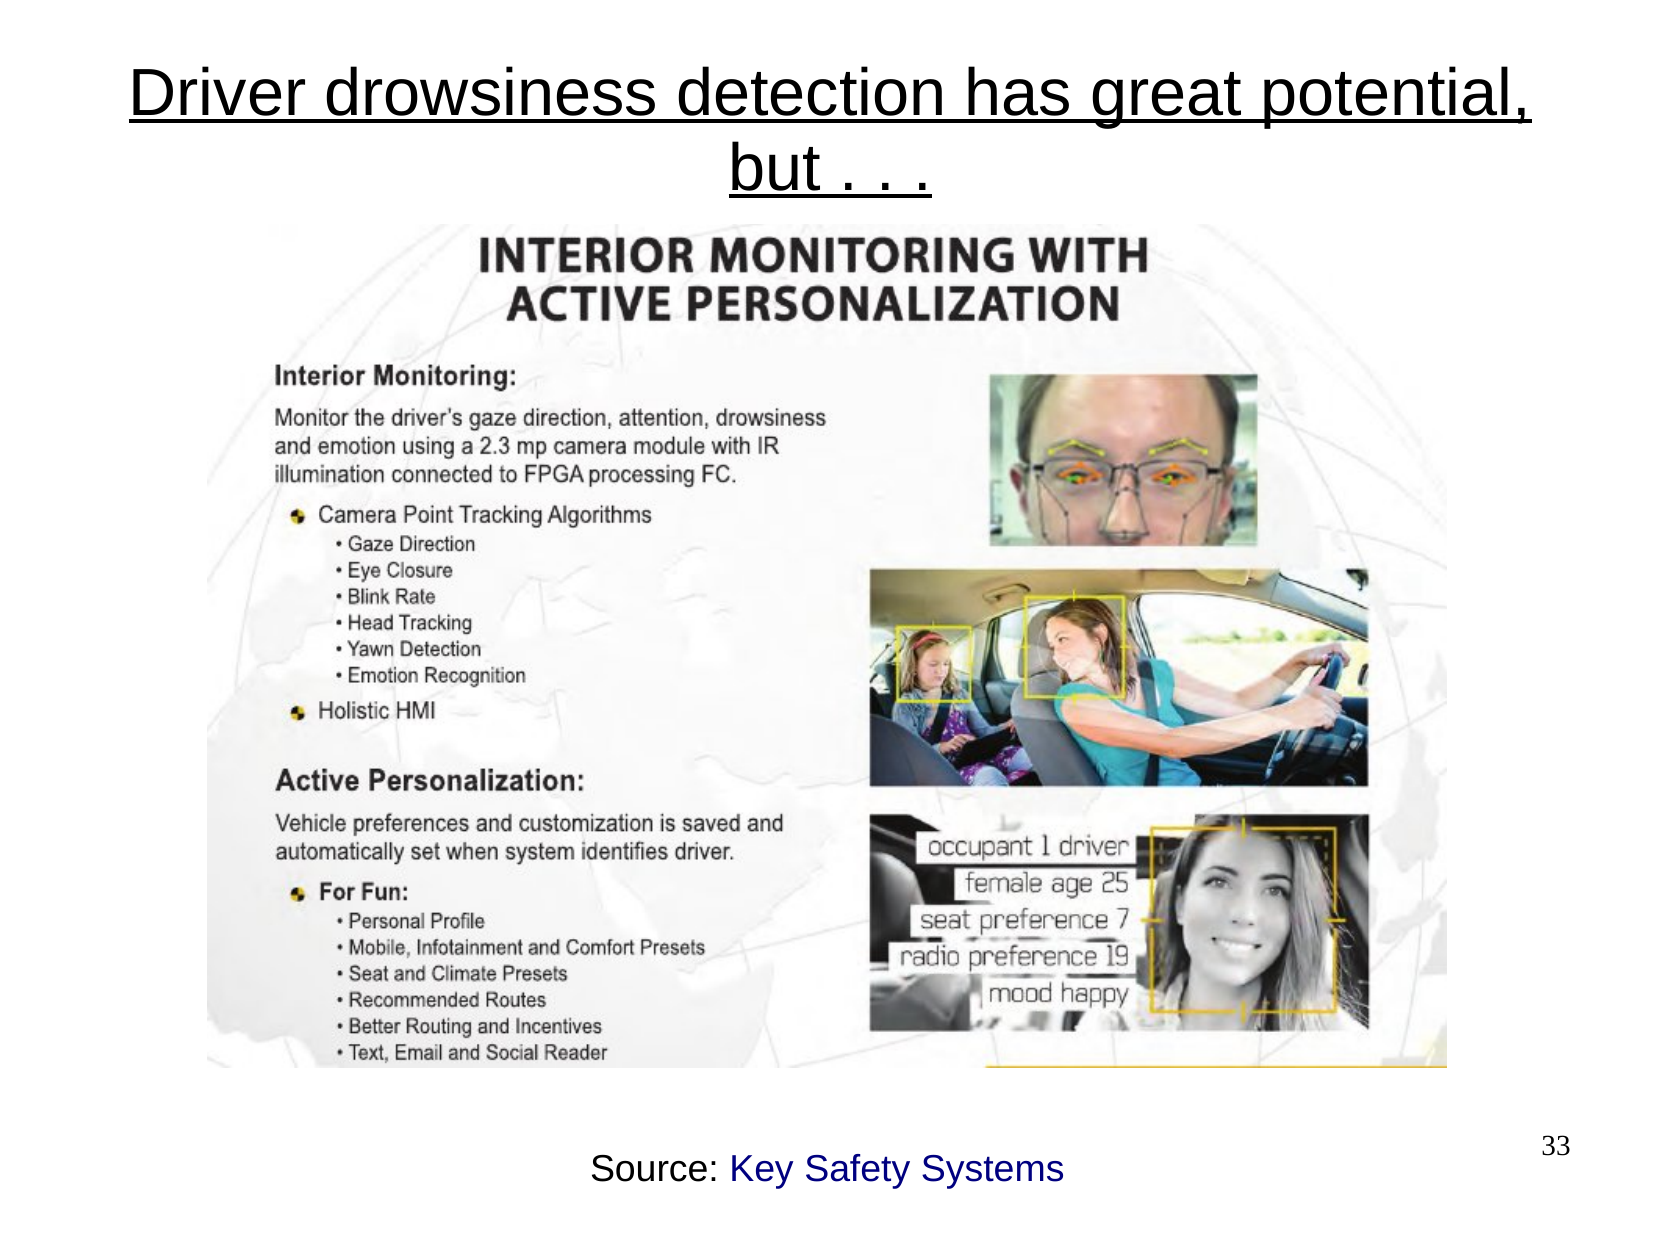

# Driver drowsiness detection has great potential, but . . .
33
Source: Key Safety Systems